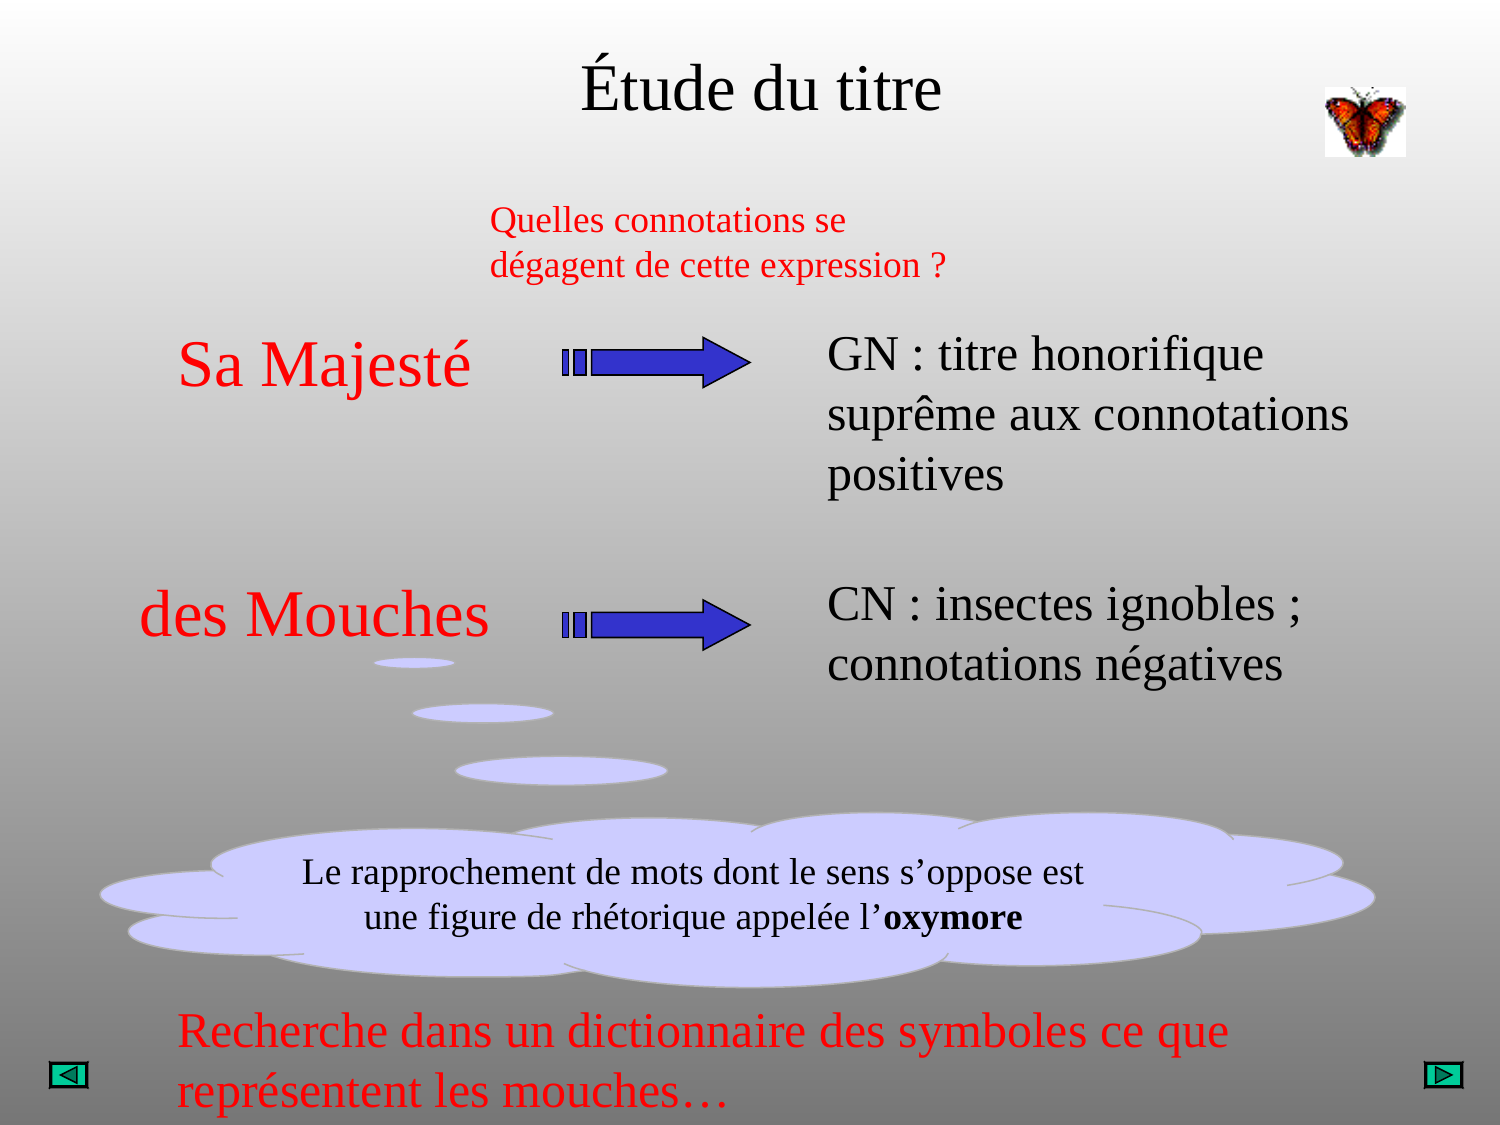

# Étude du titre
Quelles connotations se dégagent de cette expression ?
Sa Majesté
GN : titre honorifique suprême aux connotations positives
des Mouches
CN : insectes ignobles ; connotations négatives
Le rapprochement de mots dont le sens s’oppose est une figure de rhétorique appelée l’oxymore
Recherche dans un dictionnaire des symboles ce que représentent les mouches…